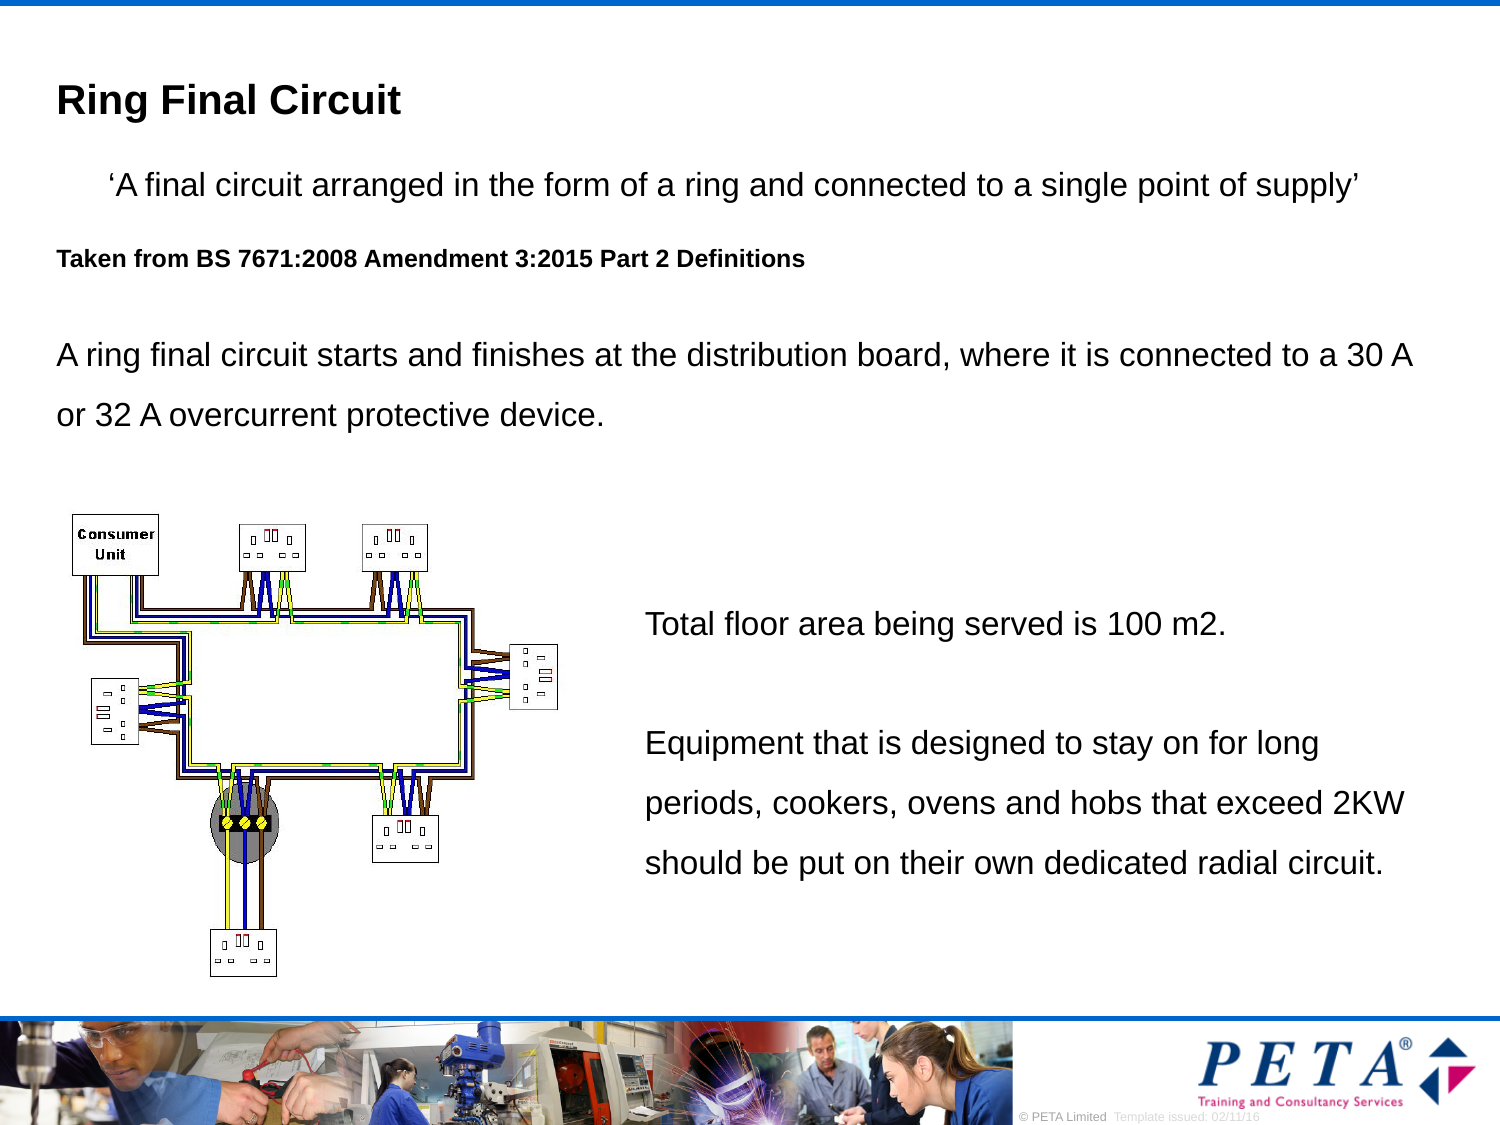

Ring Final Circuit
‘A final circuit arranged in the form of a ring and connected to a single point of supply’
Taken from BS 7671:2008 Amendment 3:2015 Part 2 Definitions
A ring final circuit starts and finishes at the distribution board, where it is connected to a 30 A or 32 A overcurrent protective device.
Total floor area being served is 100 m2.
Equipment that is designed to stay on for long periods, cookers, ovens and hobs that exceed 2KW should be put on their own dedicated radial circuit.